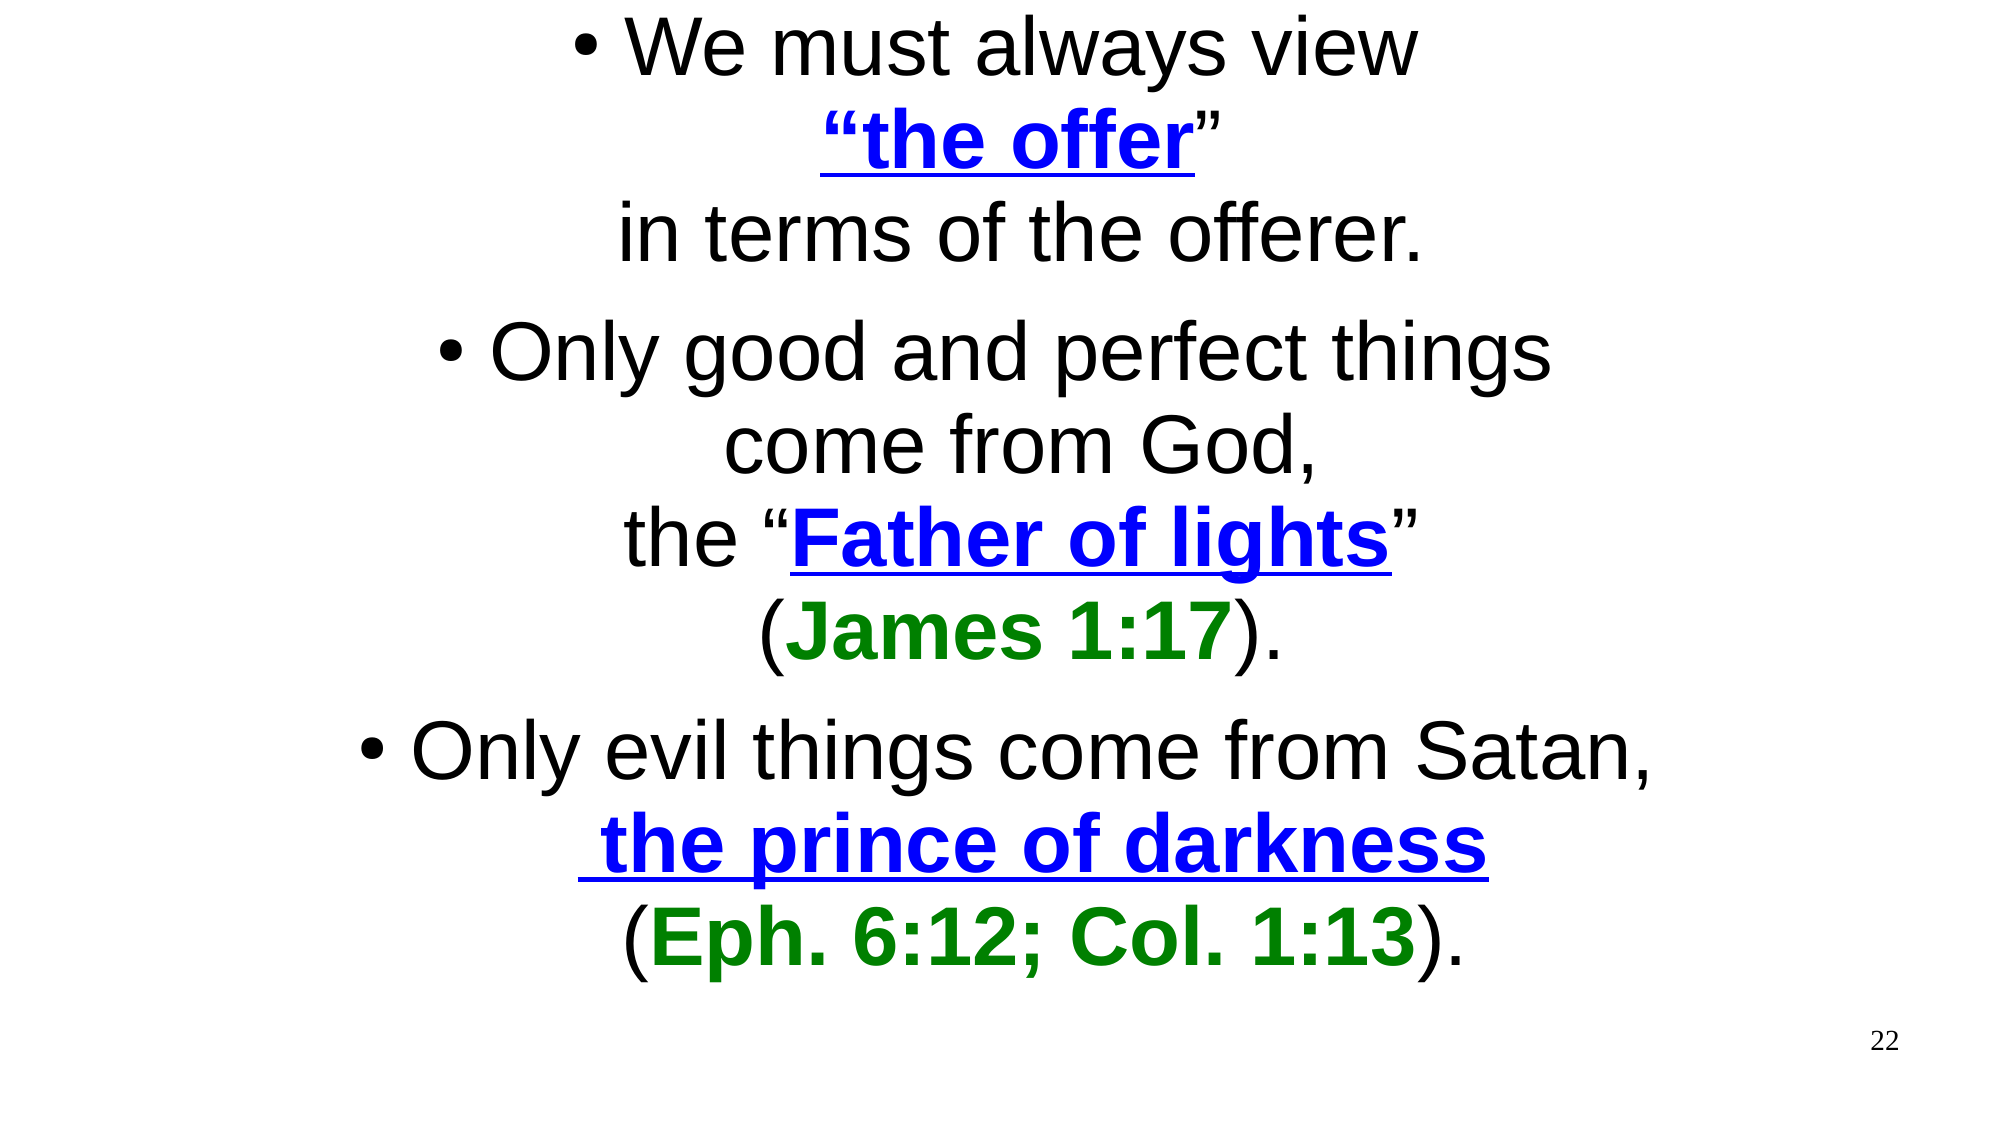

# We must always view “the offer” in terms of the offerer.
Only good and perfect things
come from God,
the “Father of lights”
(James 1:17).
Only evil things come from Satan,
 the prince of darkness
 (Eph. 6:12; Col. 1:13).
22